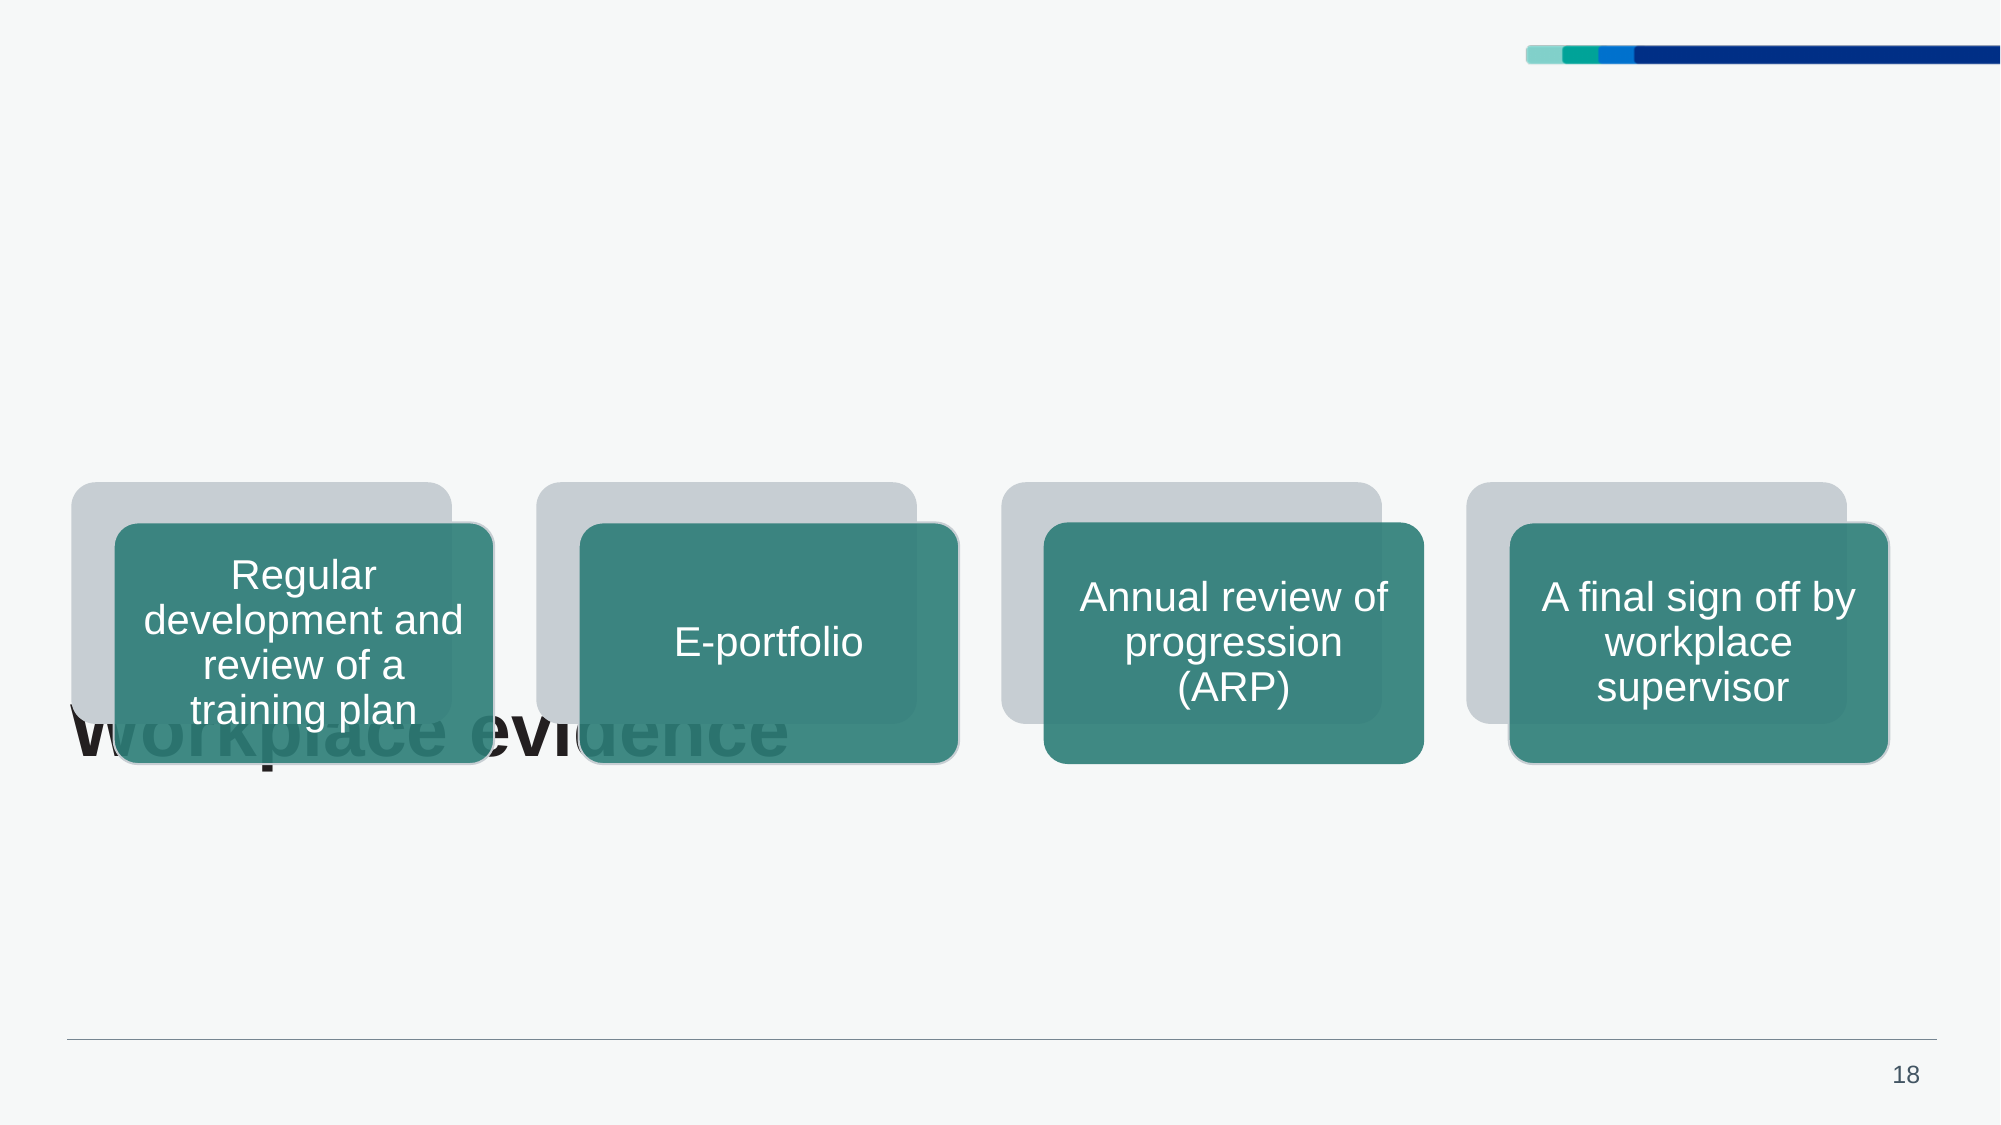

# Workplace evidence
Regular development and review of a training plan
E-portfolio
Annual review of progression (ARP)
A final sign off by workplace supervisor